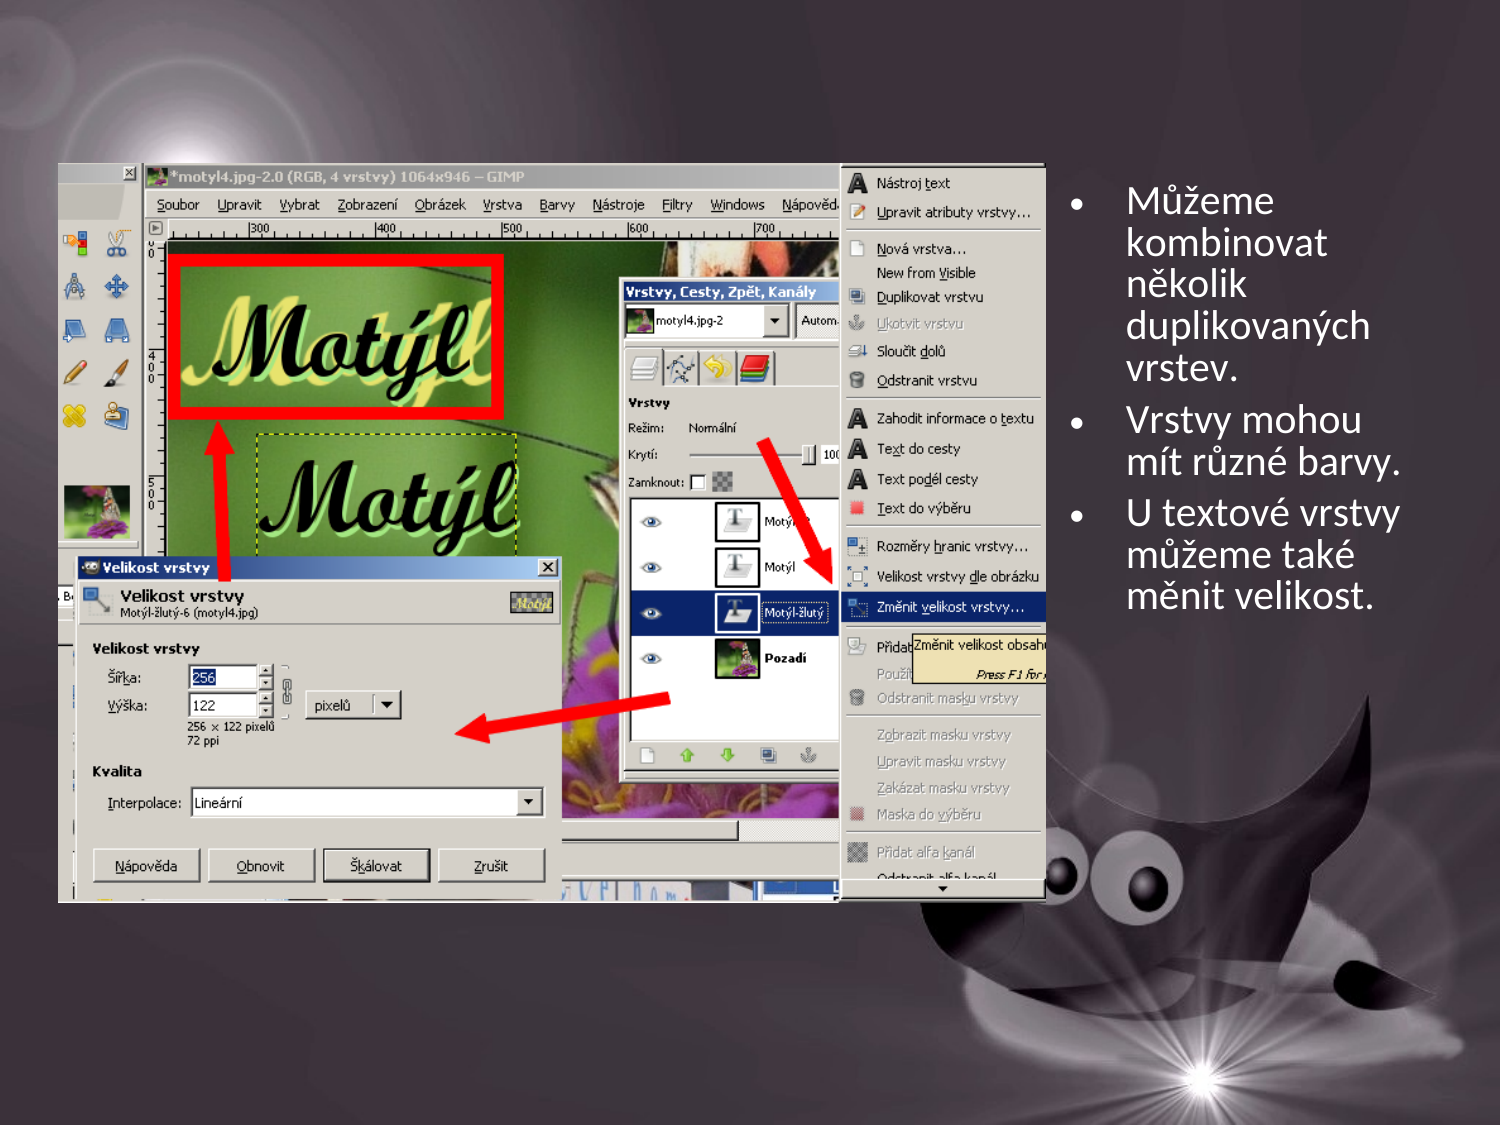

# Můžeme kombinovat několik duplikovaných vrstev.
Vrstvy mohou mít různé barvy.
U textové vrstvy můžeme také měnit velikost.